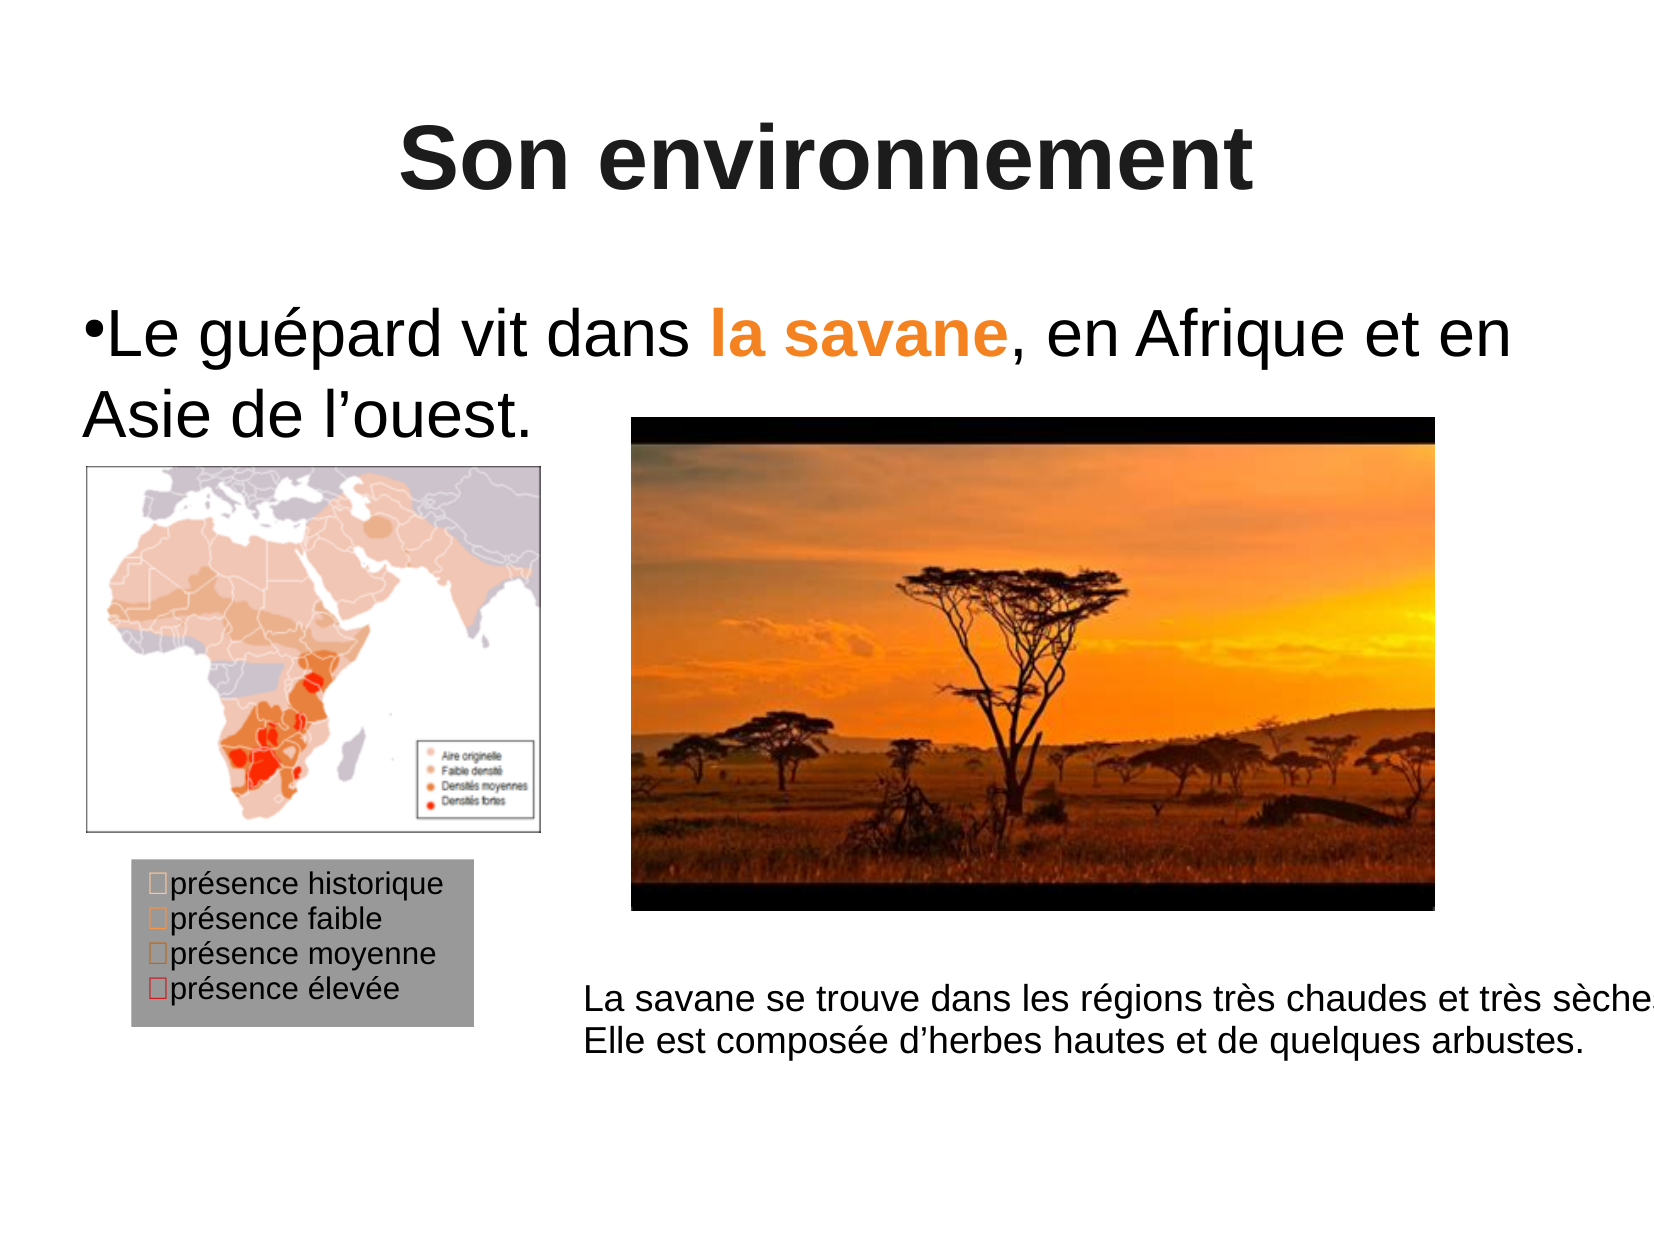

# Son environnement
Le guépard vit dans la savane, en Afrique et en Asie de l’ouest.
présence historique
présence faible
présence moyenne
présence élevée
La savane se trouve dans les régions très chaudes et très sèches.
Elle est composée d’herbes hautes et de quelques arbustes.